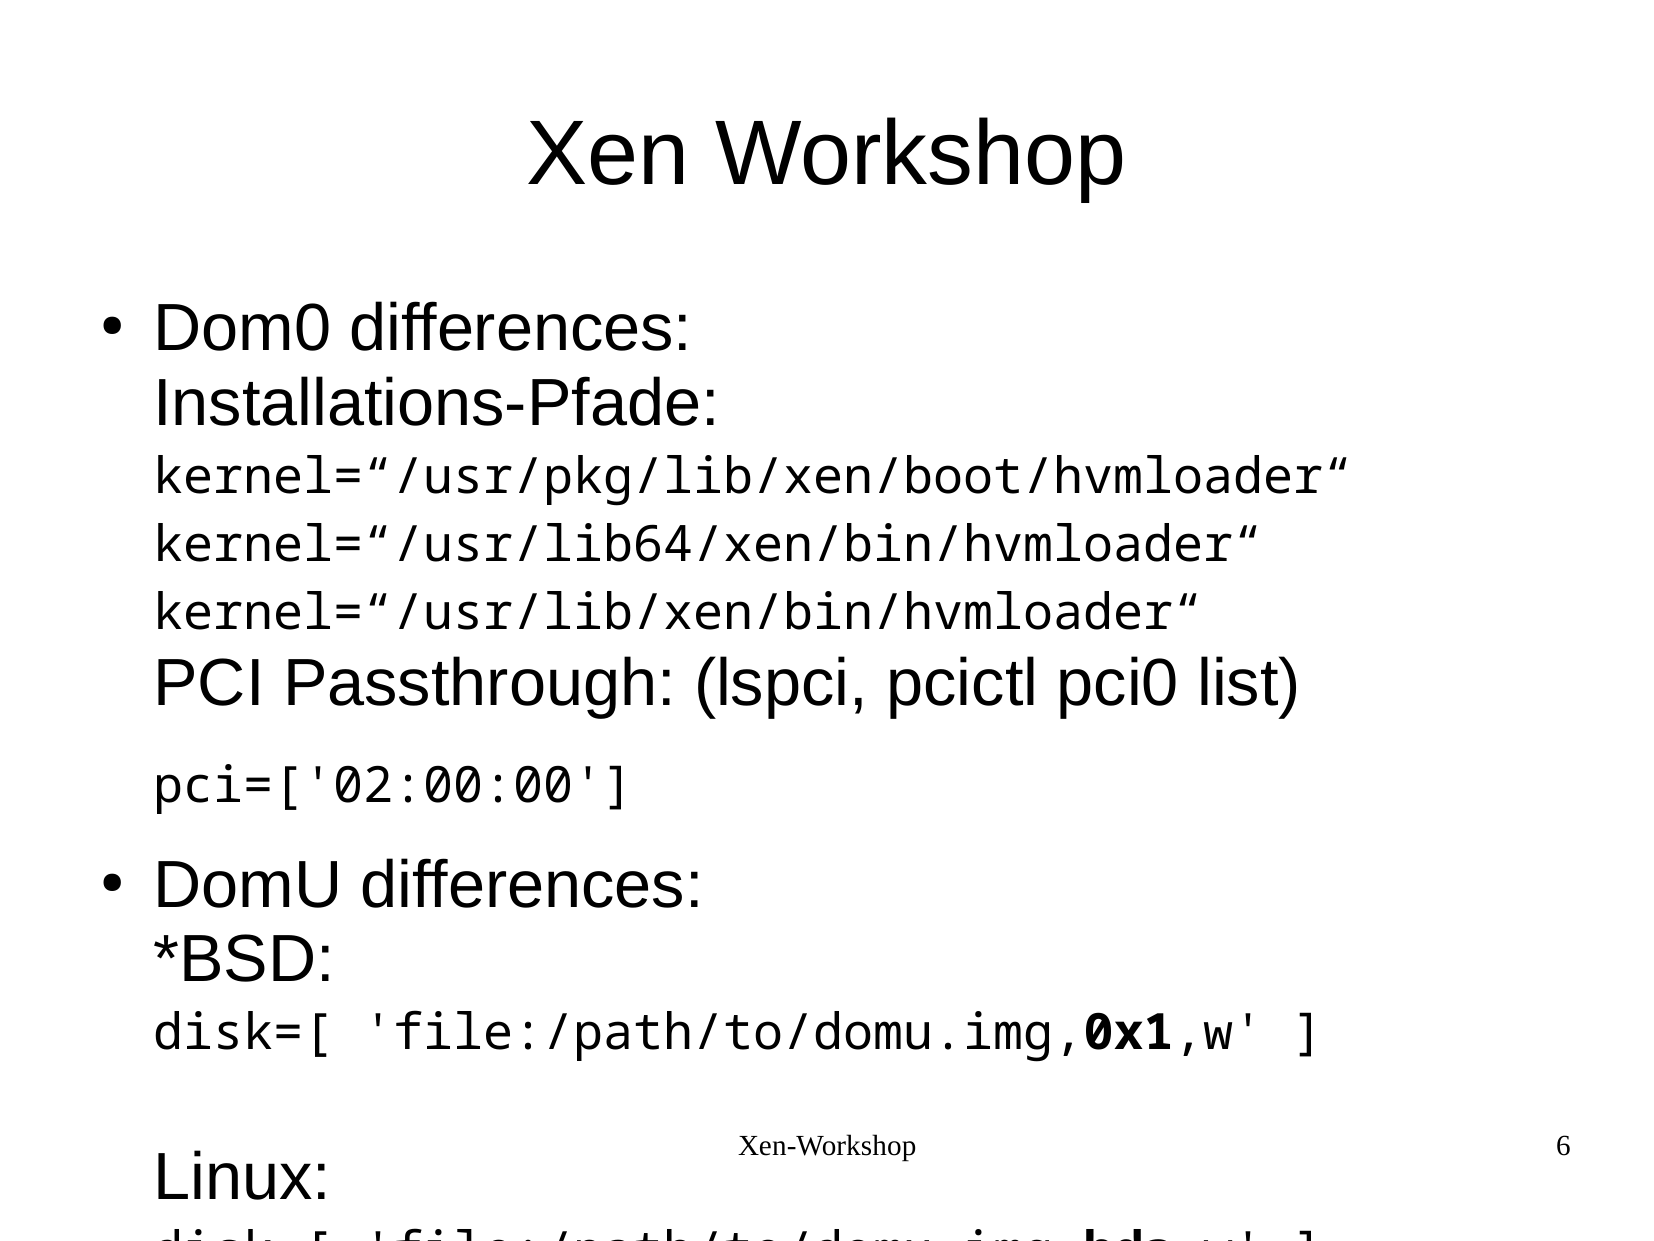

# Xen Workshop
Dom0 differences:
Installations-Pfade:
kernel=“/usr/pkg/lib/xen/boot/hvmloader“
kernel=“/usr/lib64/xen/bin/hvmloader“
kernel=“/usr/lib/xen/bin/hvmloader“
PCI Passthrough: (lspci, pcictl pci0 list)
pci=['02:00:00']
DomU differences:
*BSD:
disk=[ 'file:/path/to/domu.img,0x1,w' ]
Linux:
disk=[ 'file:/path/to/domu.img,hda,w' ]
Xen-Workshop
6